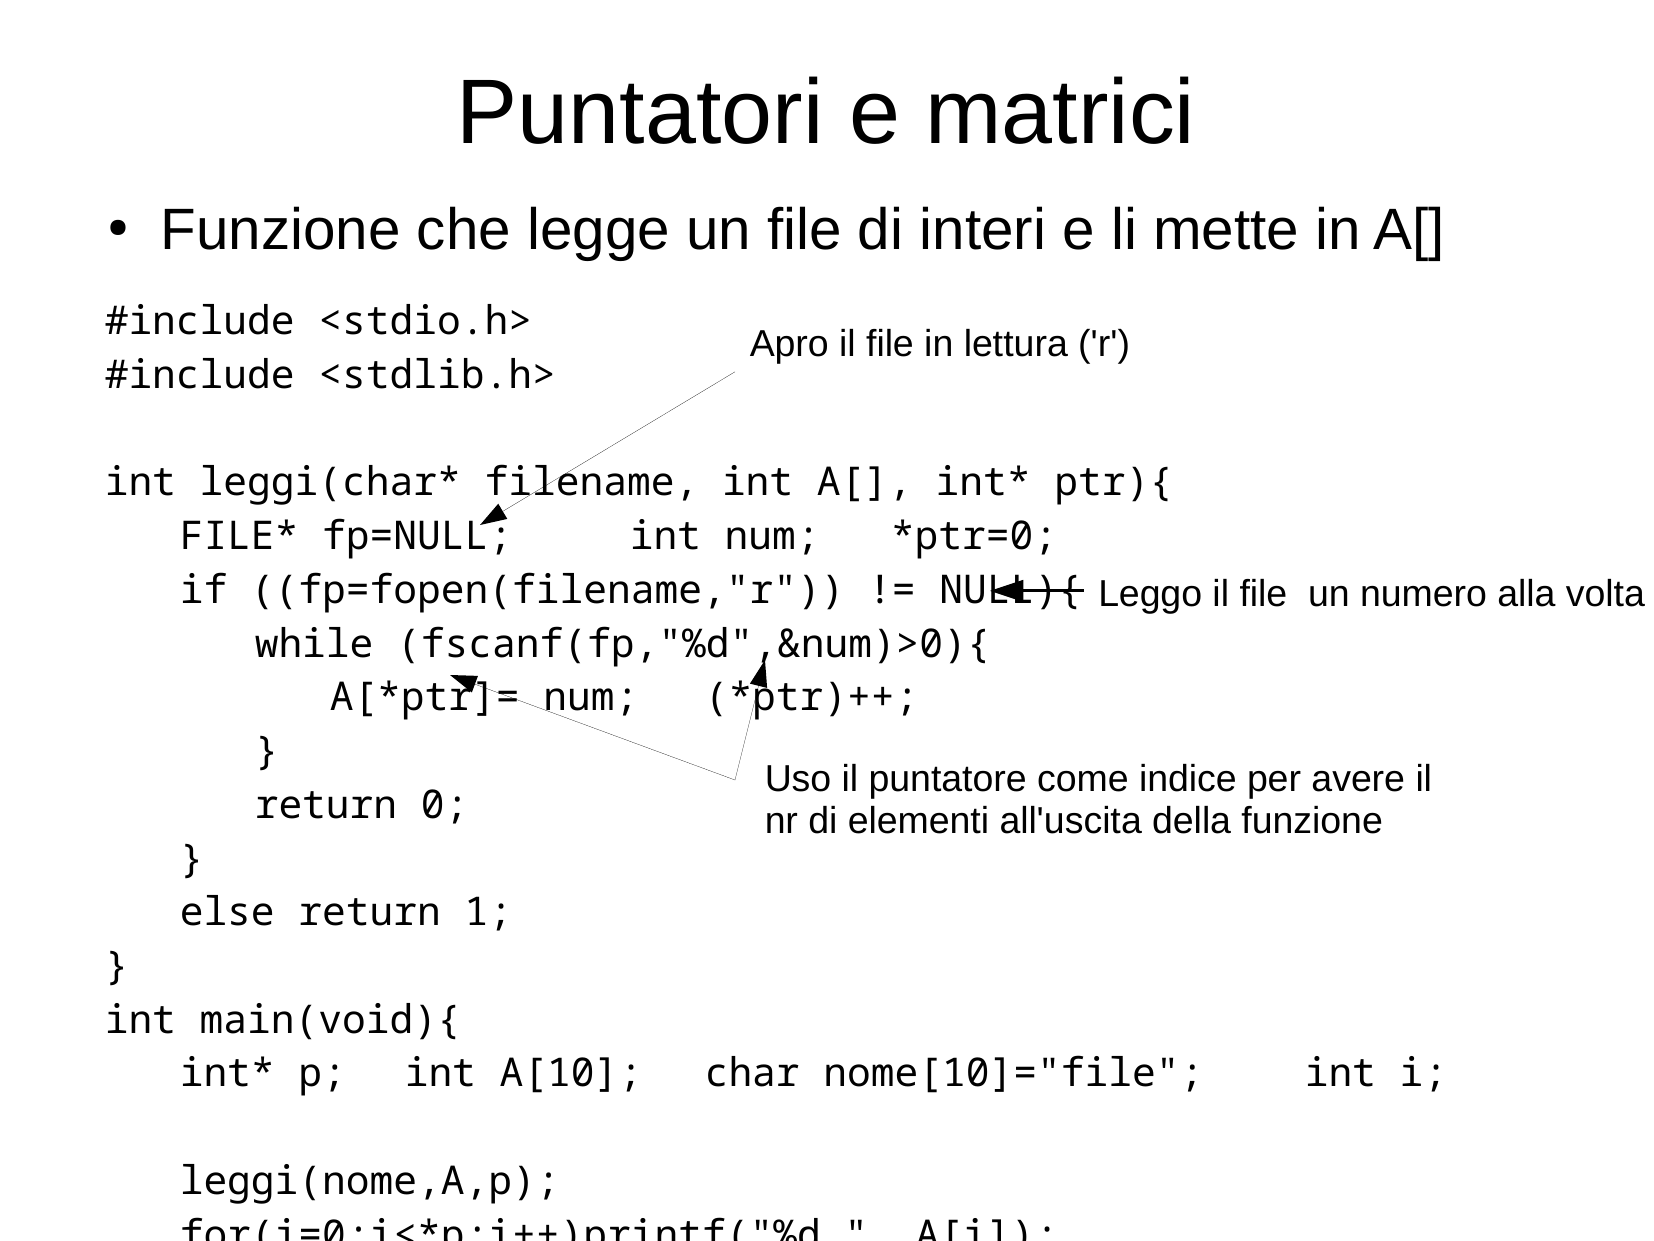

# Puntatori e matrici
Funzione che legge un file di interi e li mette in A[]
#include <stdio.h>
#include <stdlib.h>
int leggi(char* filename, int A[], int* ptr){
	FILE* fp=NULL; 	int num; *ptr=0;
	if ((fp=fopen(filename,"r")) != NULL){
		while (fscanf(fp,"%d",&num)>0){
			A[*ptr]= num; 	(*ptr)++;
		}
		return 0;
	}
	else return 1;
}
int main(void){
	int* p; 	int A[10]; 	char nome[10]="file"; 	int i;
	leggi(nome,A,p);
	for(i=0;i<*p;i++)printf("%d ", A[i]);
	printf("\n");
}
Apro il file in lettura ('r')
Leggo il file un numero alla volta
Uso il puntatore come indice per avere il
nr di elementi all'uscita della funzione